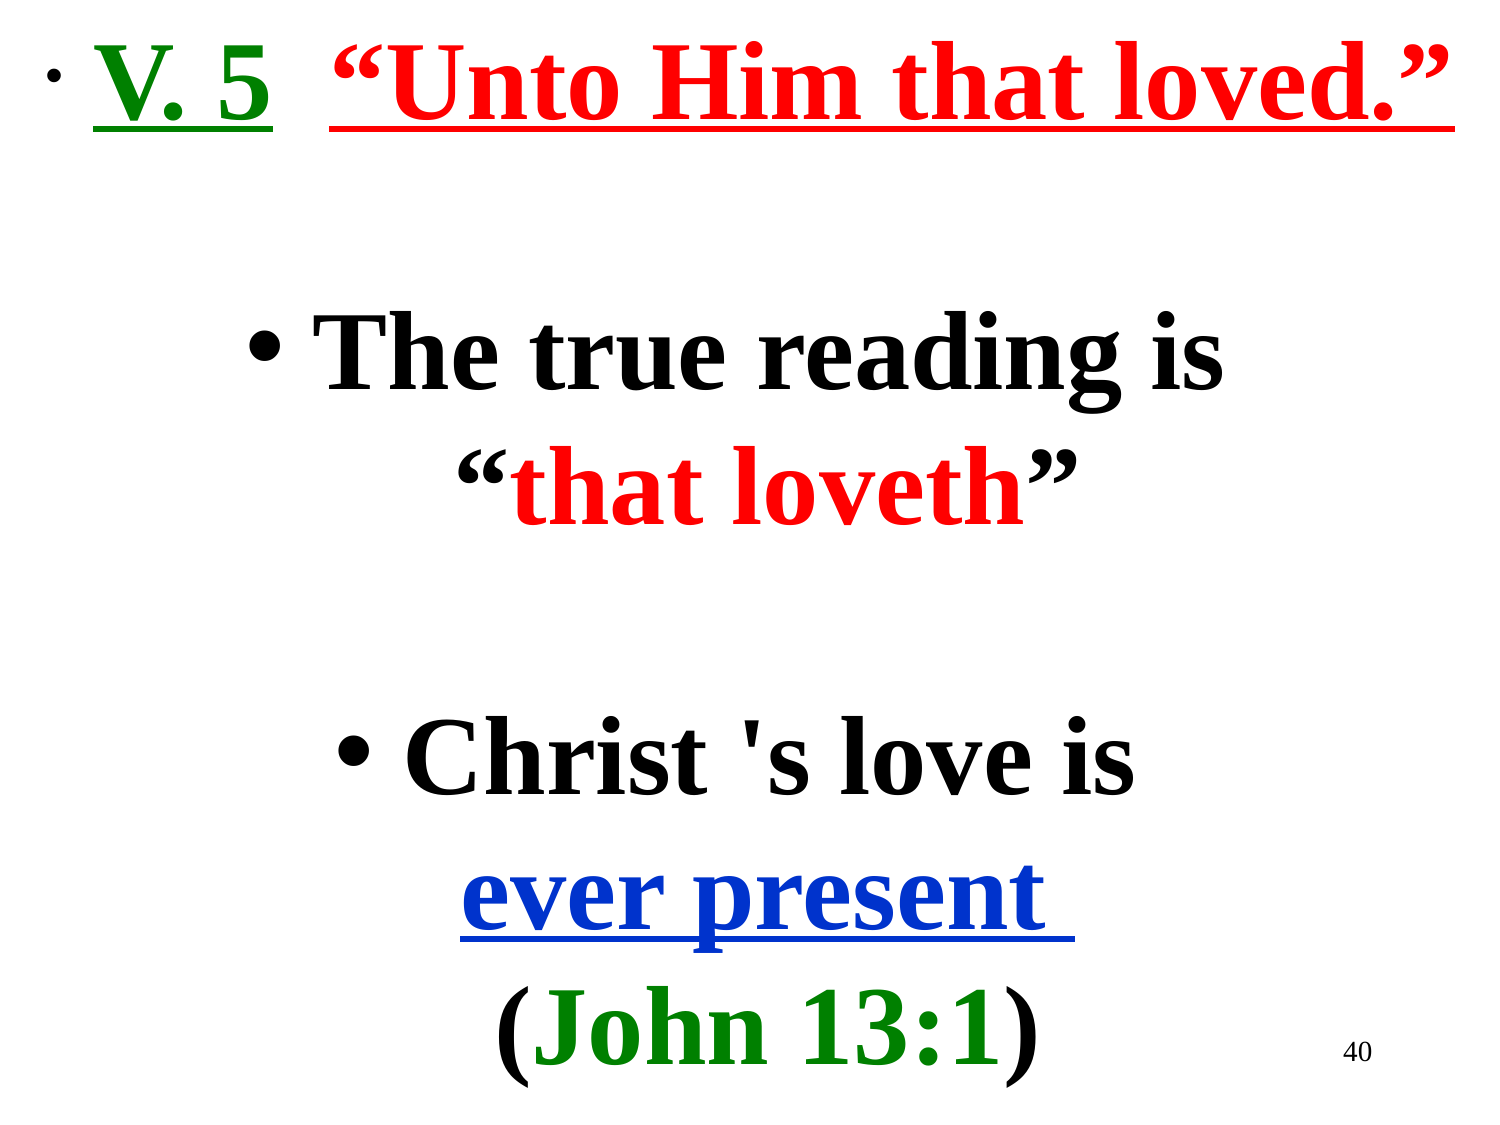

V. 5 “Unto Him that loved.”
 The true reading is
“that loveth”
 Christ 's love is
ever present
(John 13:1)